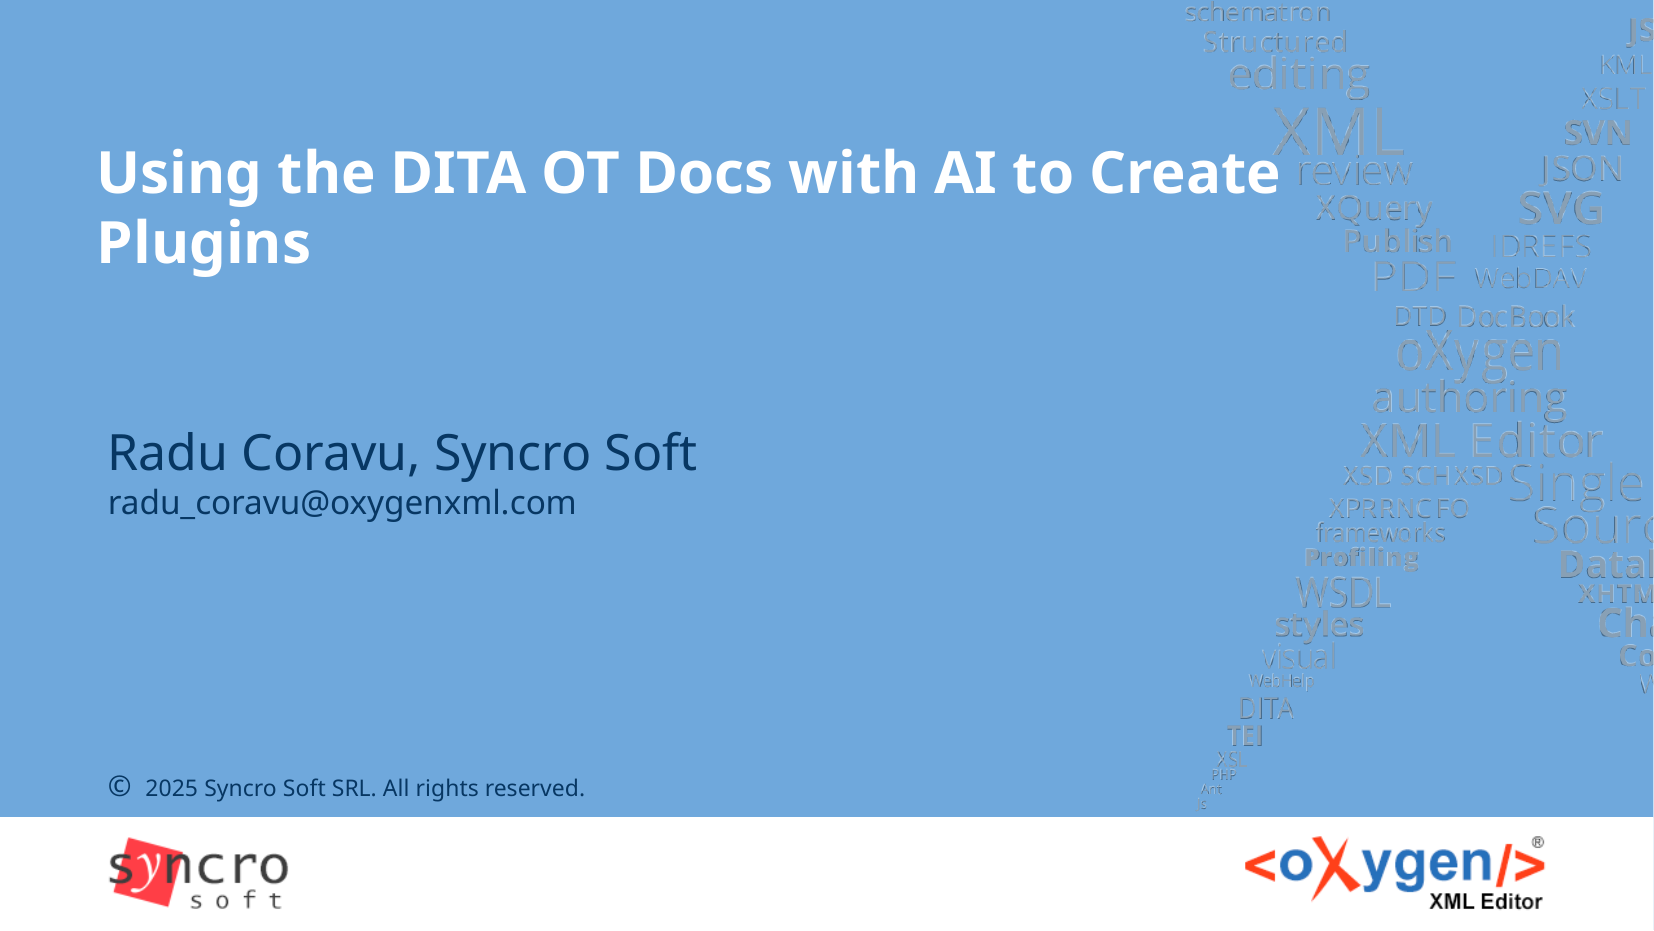

# Using the DITA OT Docs with AI to Create Plugins
Radu Coravu, Syncro Soft
radu_coravu@oxygenxml.com
© 2025 Syncro Soft SRL. All rights reserved.